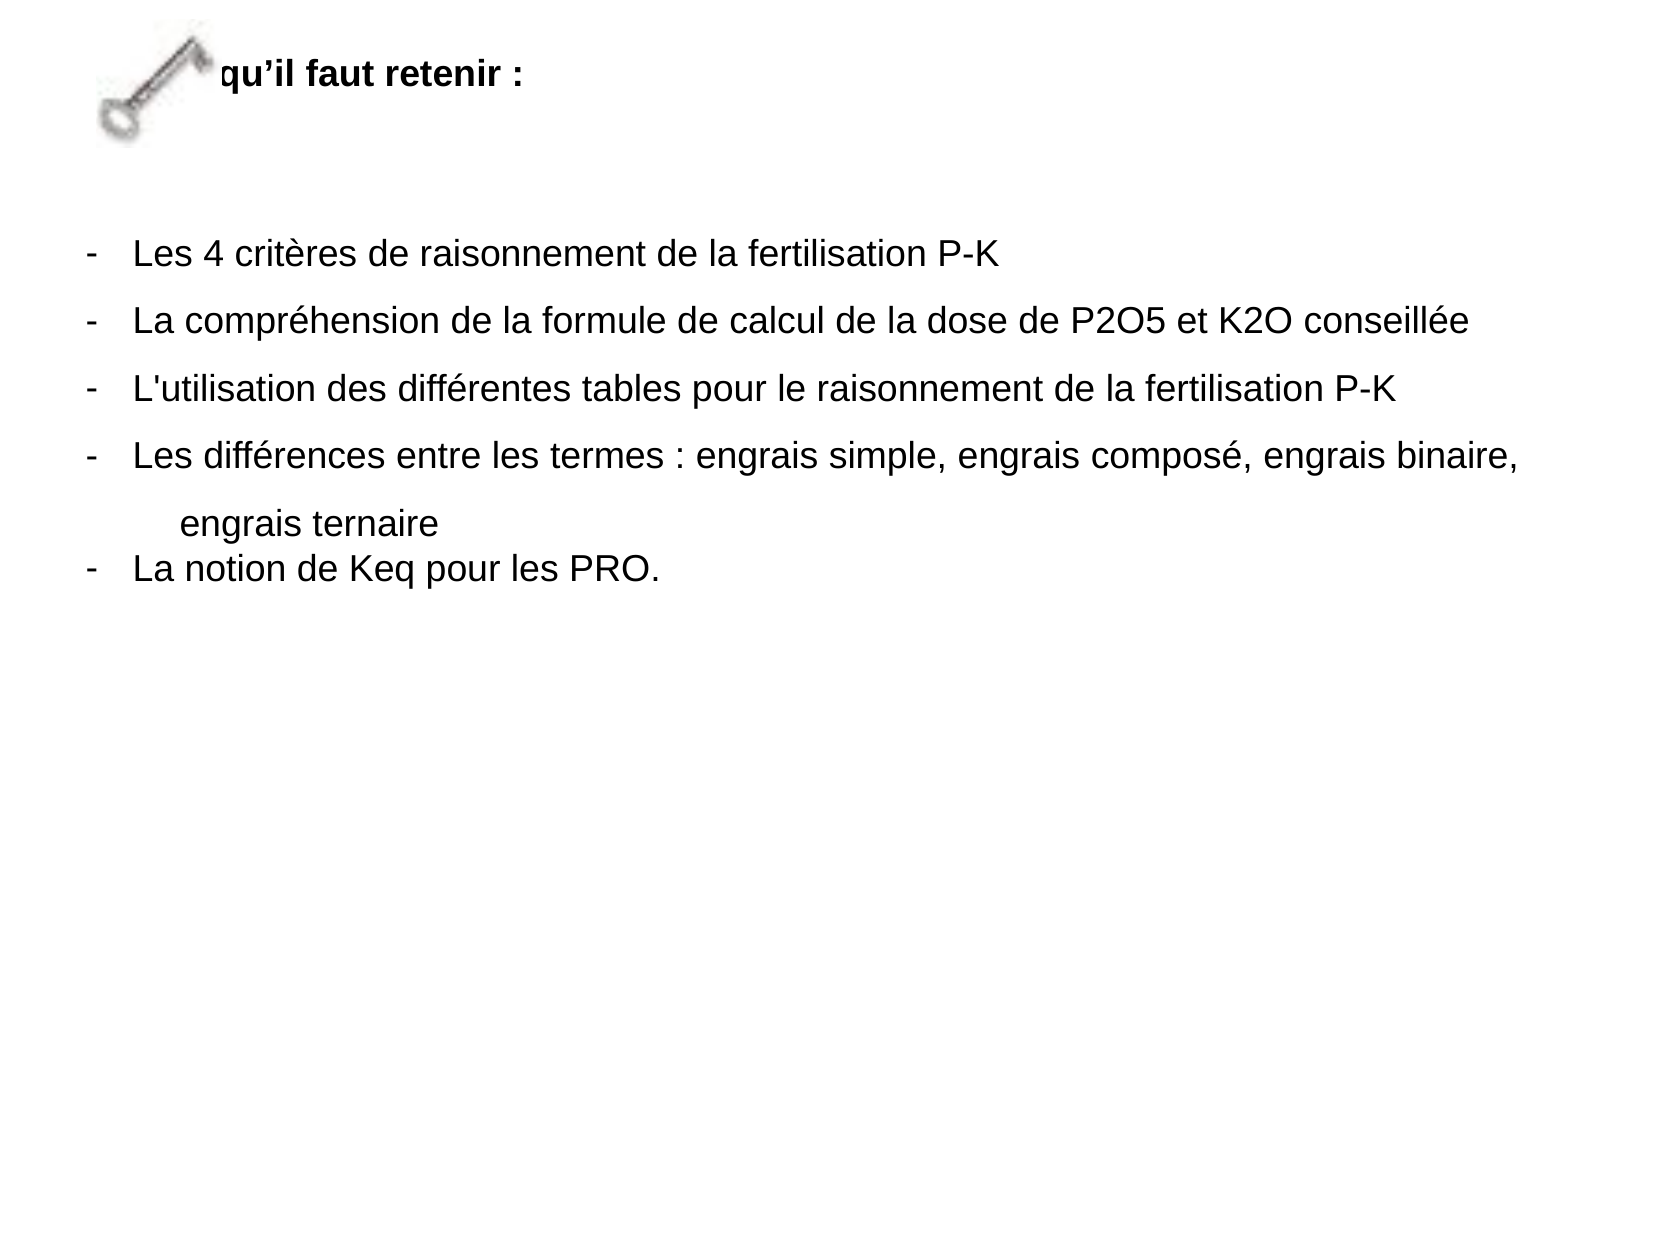

Ce qu’il faut retenir :
Les 4 critères de raisonnement de la fertilisation P-K
La compréhension de la formule de calcul de la dose de P2O5 et K2O conseillée
L'utilisation des différentes tables pour le raisonnement de la fertilisation P-K
Les différences entre les termes : engrais simple, engrais composé, engrais binaire, engrais ternaire
La notion de Keq pour les PRO.